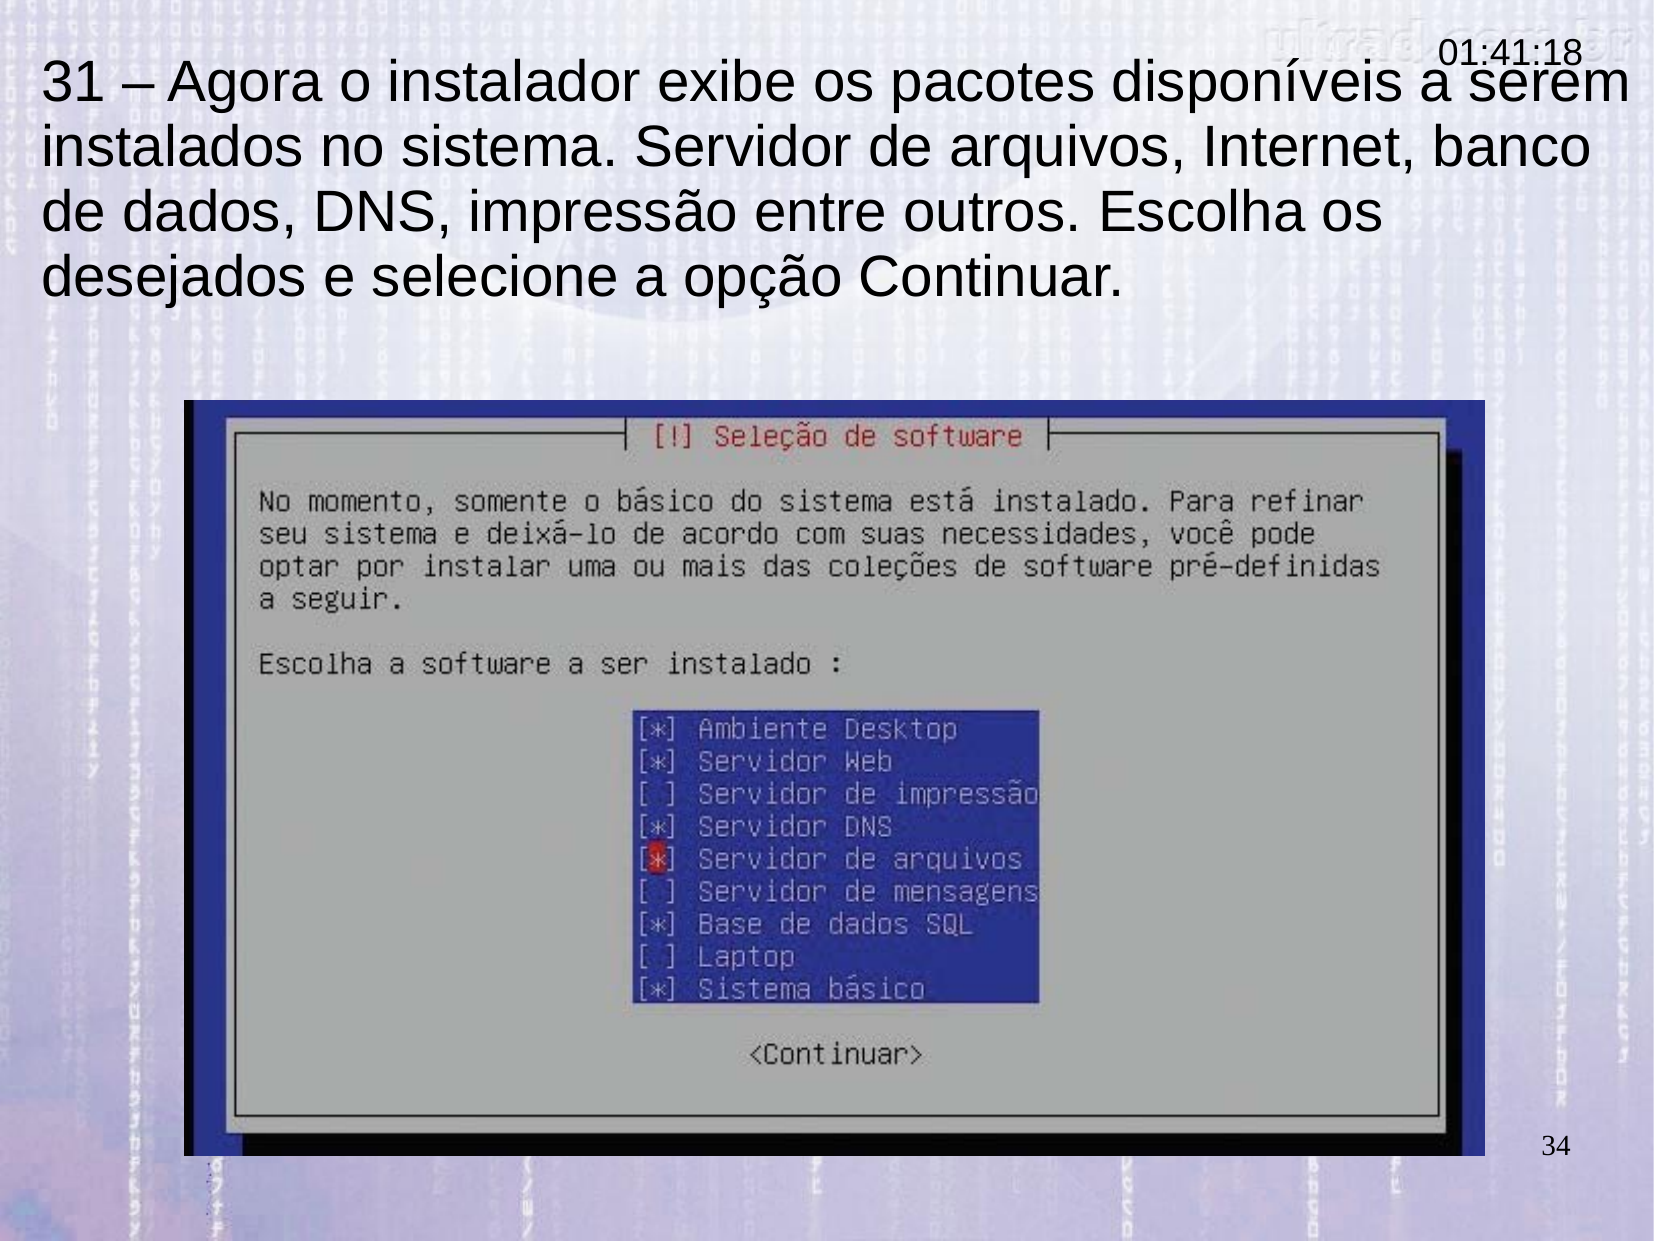

02:59:56
31 – Agora o instalador exibe os pacotes disponíveis a serem instalados no sistema. Servidor de arquivos, Internet, banco de dados, DNS, impressão entre outros. Escolha os desejados e selecione a opção Continuar.
34